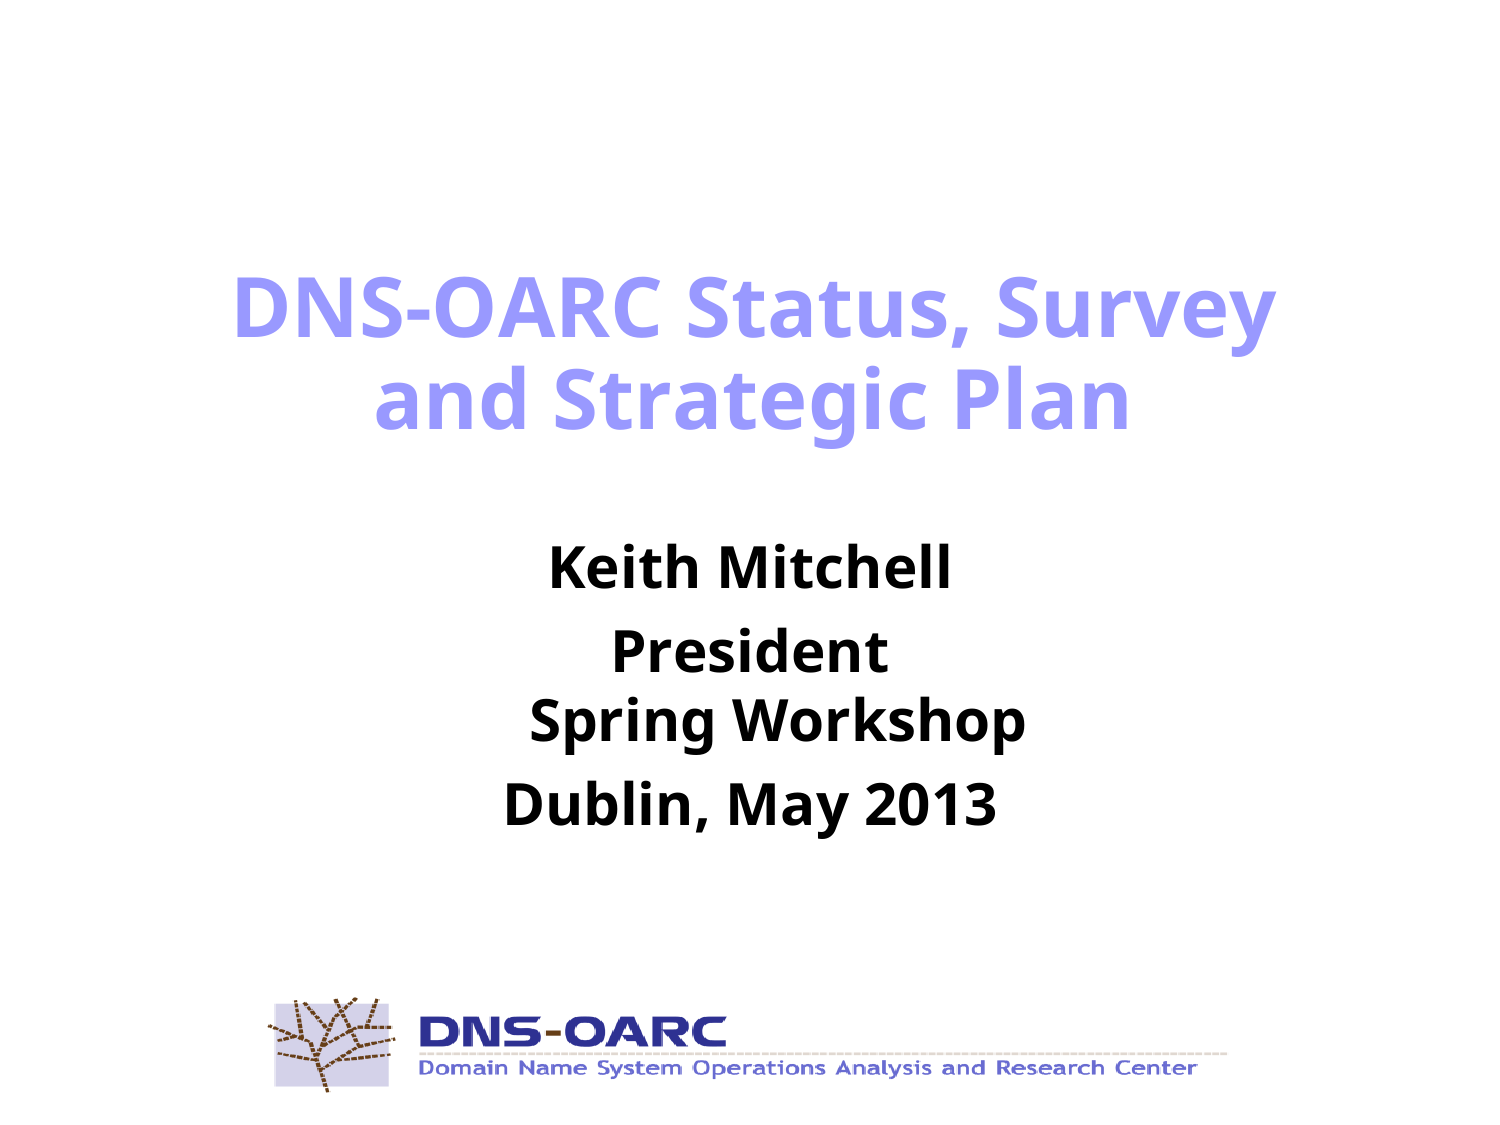

# DNS-OARC Status, Survey and Strategic Plan
Keith Mitchell
President
Spring Workshop
Dublin, May 2013